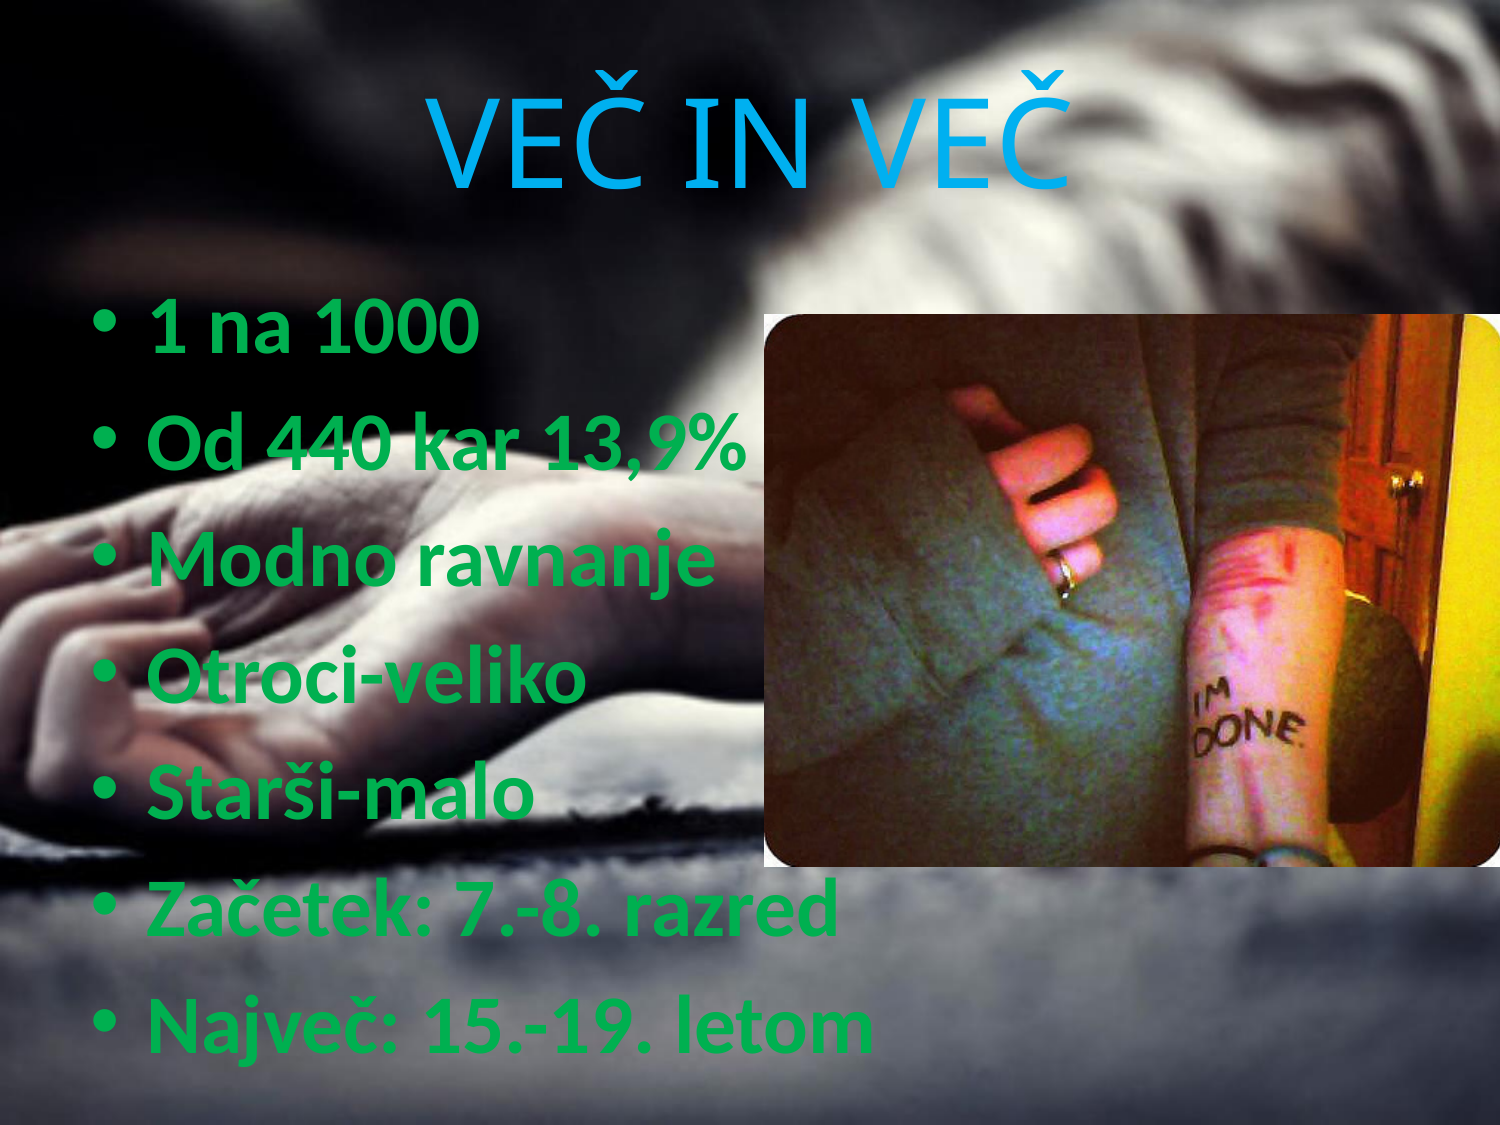

# VEČ IN VEČ
1 na 1000
Od 440 kar 13,9%
Modno ravnanje
Otroci-veliko
Starši-malo
Začetek: 7.-8. razred
Največ: 15.-19. letom